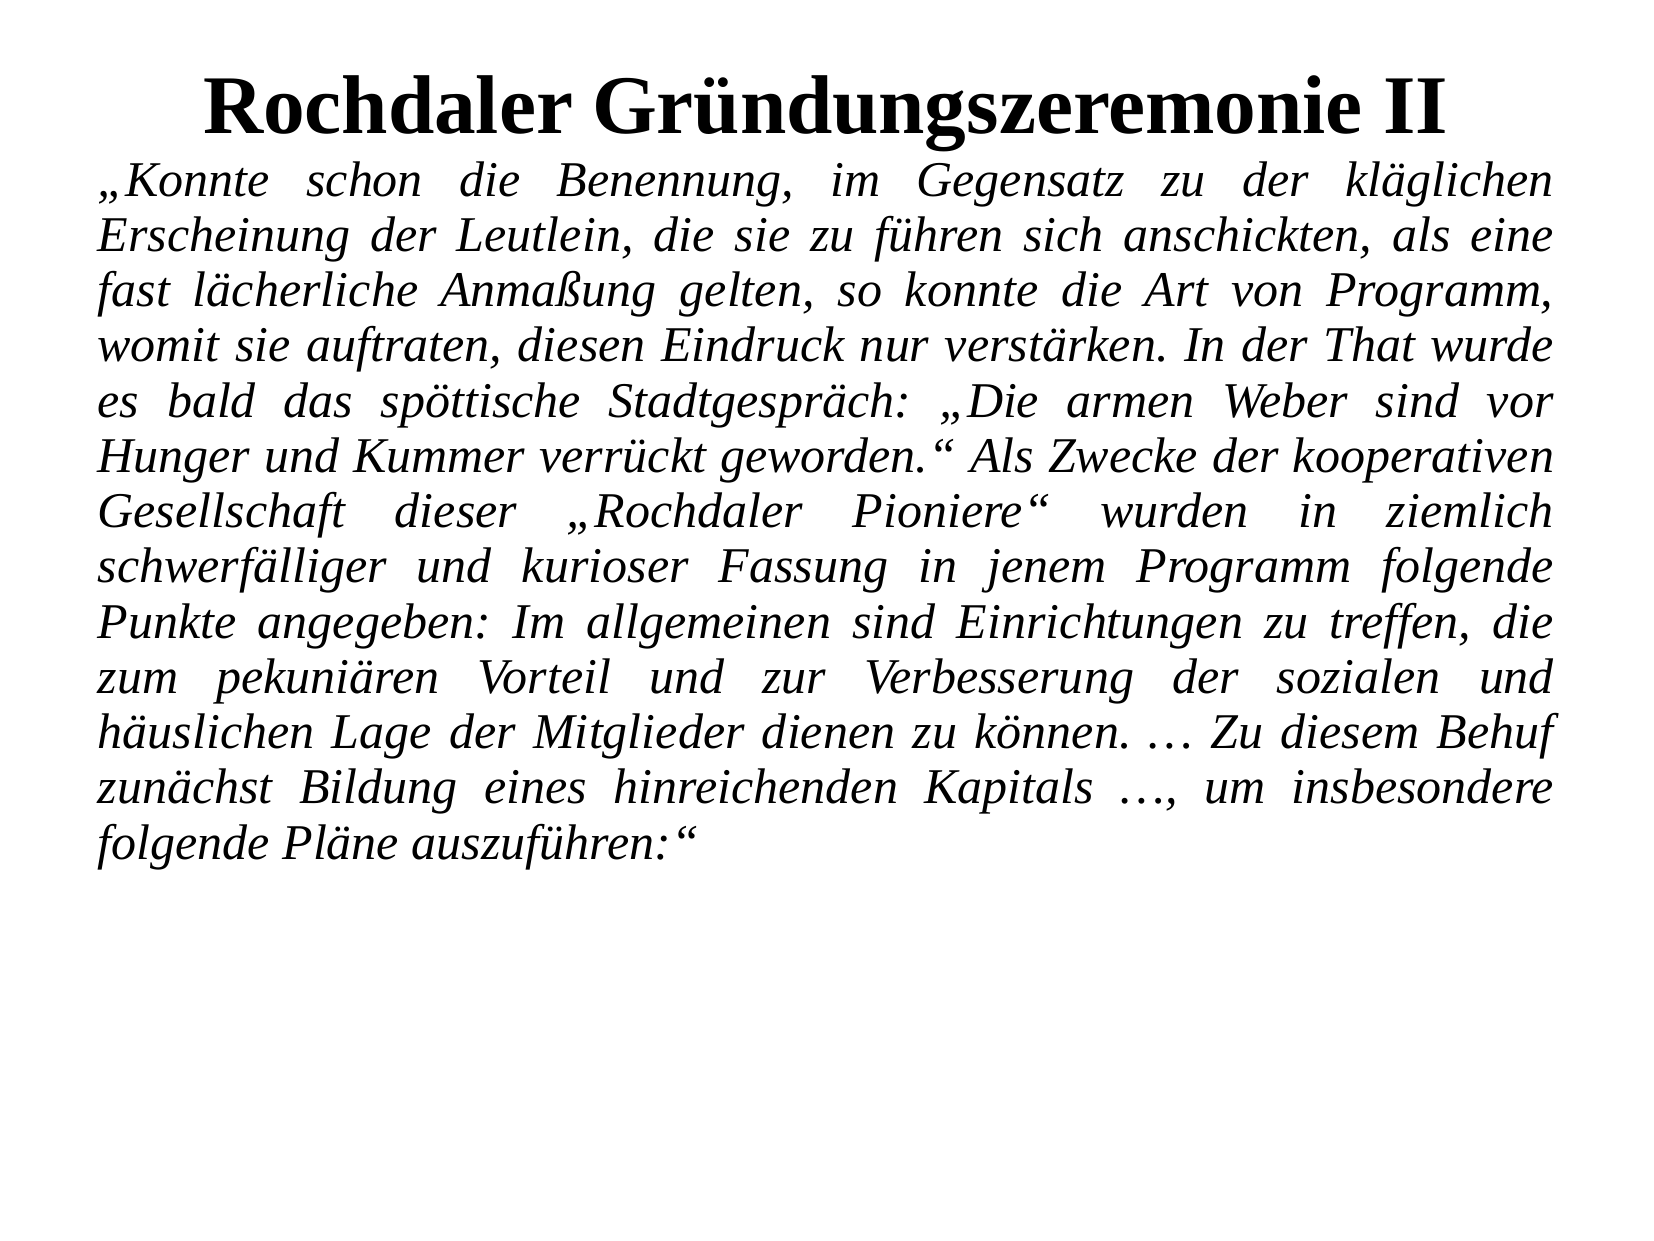

Rochdaler Gründungszeremonie II
„Konnte schon die Benennung, im Gegensatz zu der kläglichen Erscheinung der Leutlein, die sie zu führen sich anschickten, als eine fast lächerliche Anmaßung gelten, so konnte die Art von Programm, womit sie auftraten, diesen Eindruck nur verstärken. In der That wurde es bald das spöttische Stadtgespräch: „Die armen Weber sind vor Hunger und Kummer verrückt geworden.“ Als Zwecke der kooperativen Gesellschaft dieser „Rochdaler Pioniere“ wurden in ziemlich schwerfälliger und kurioser Fassung in jenem Programm folgende Punkte angegeben: Im allgemeinen sind Einrichtungen zu treffen, die zum pekuniären Vorteil und zur Verbesserung der sozialen und häuslichen Lage der Mitglieder dienen zu können. … Zu diesem Behuf zunächst Bildung eines hinreichenden Kapitals …, um insbesondere folgende Pläne auszuführen:“